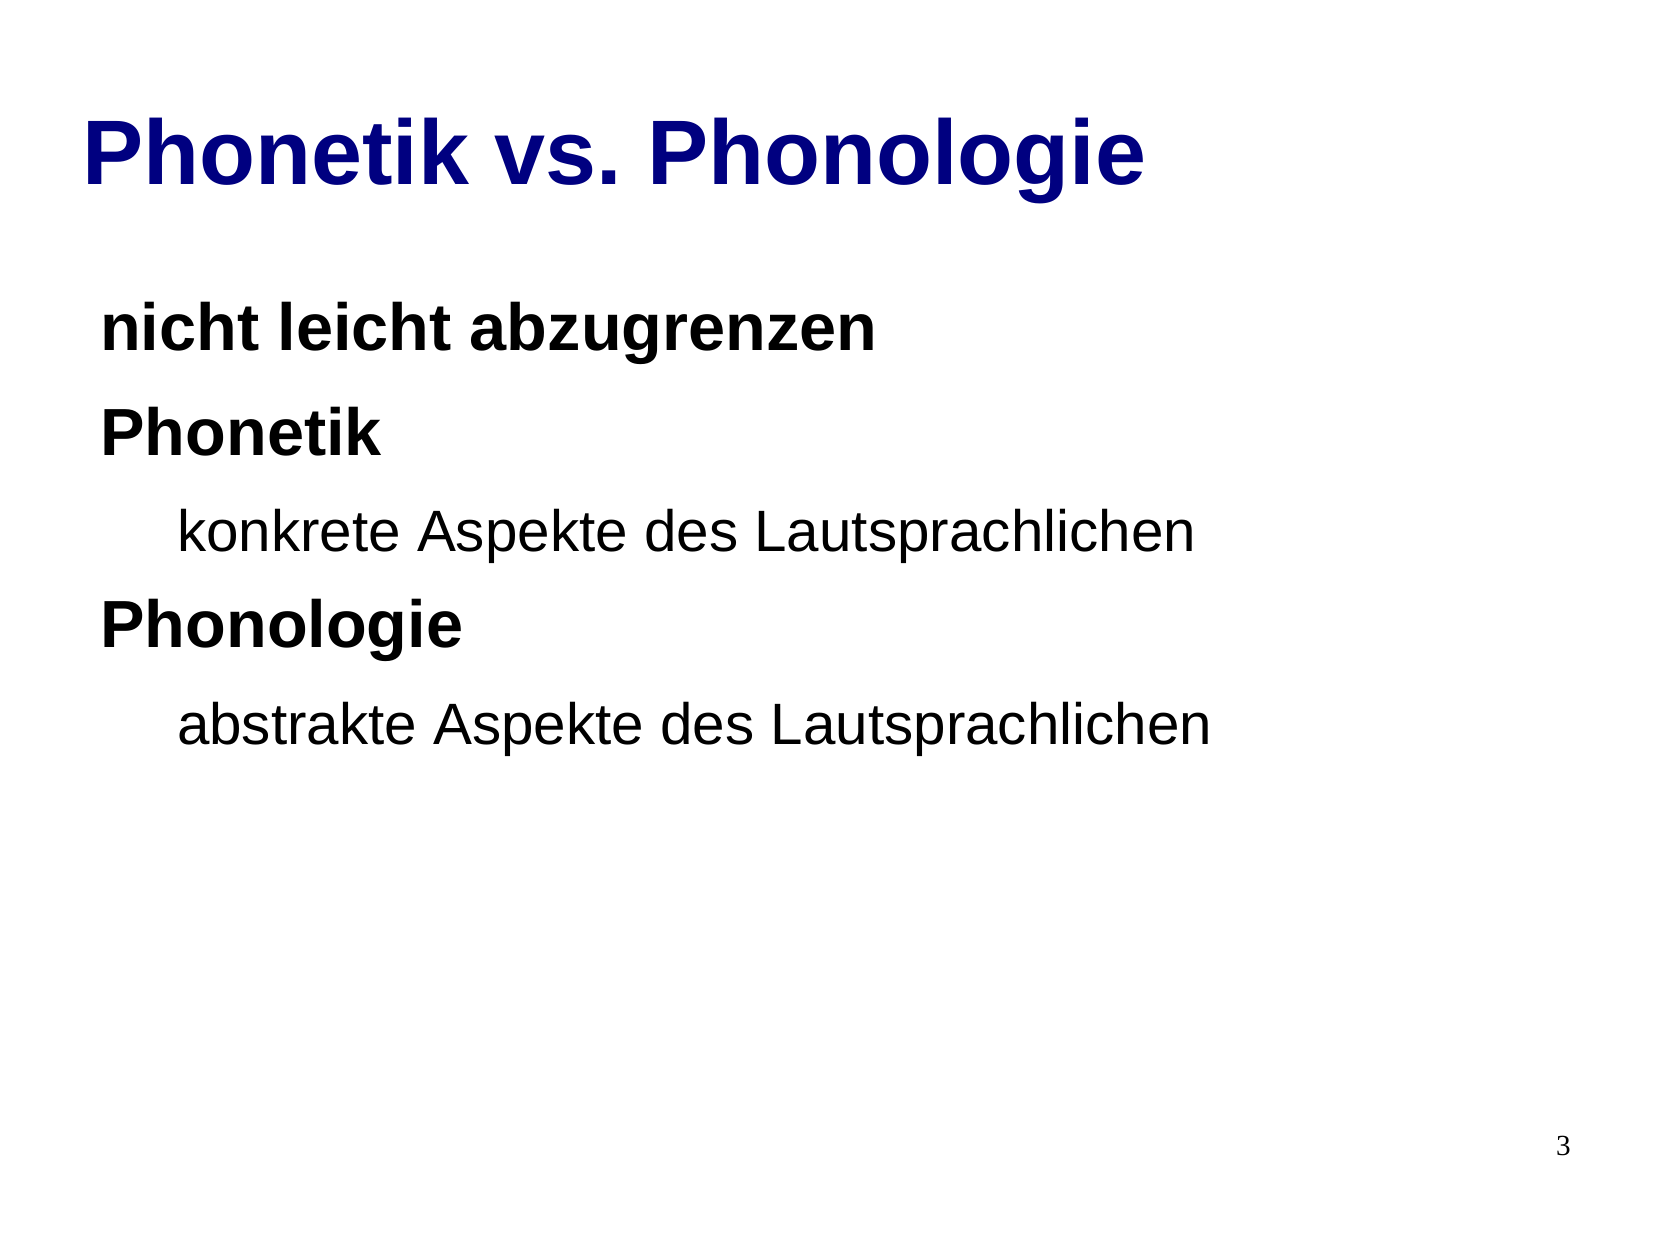

# Phonetik vs. Phonologie
nicht leicht abzugrenzen
Phonetik
konkrete Aspekte des Lautsprachlichen
Phonologie
abstrakte Aspekte des Lautsprachlichen
3